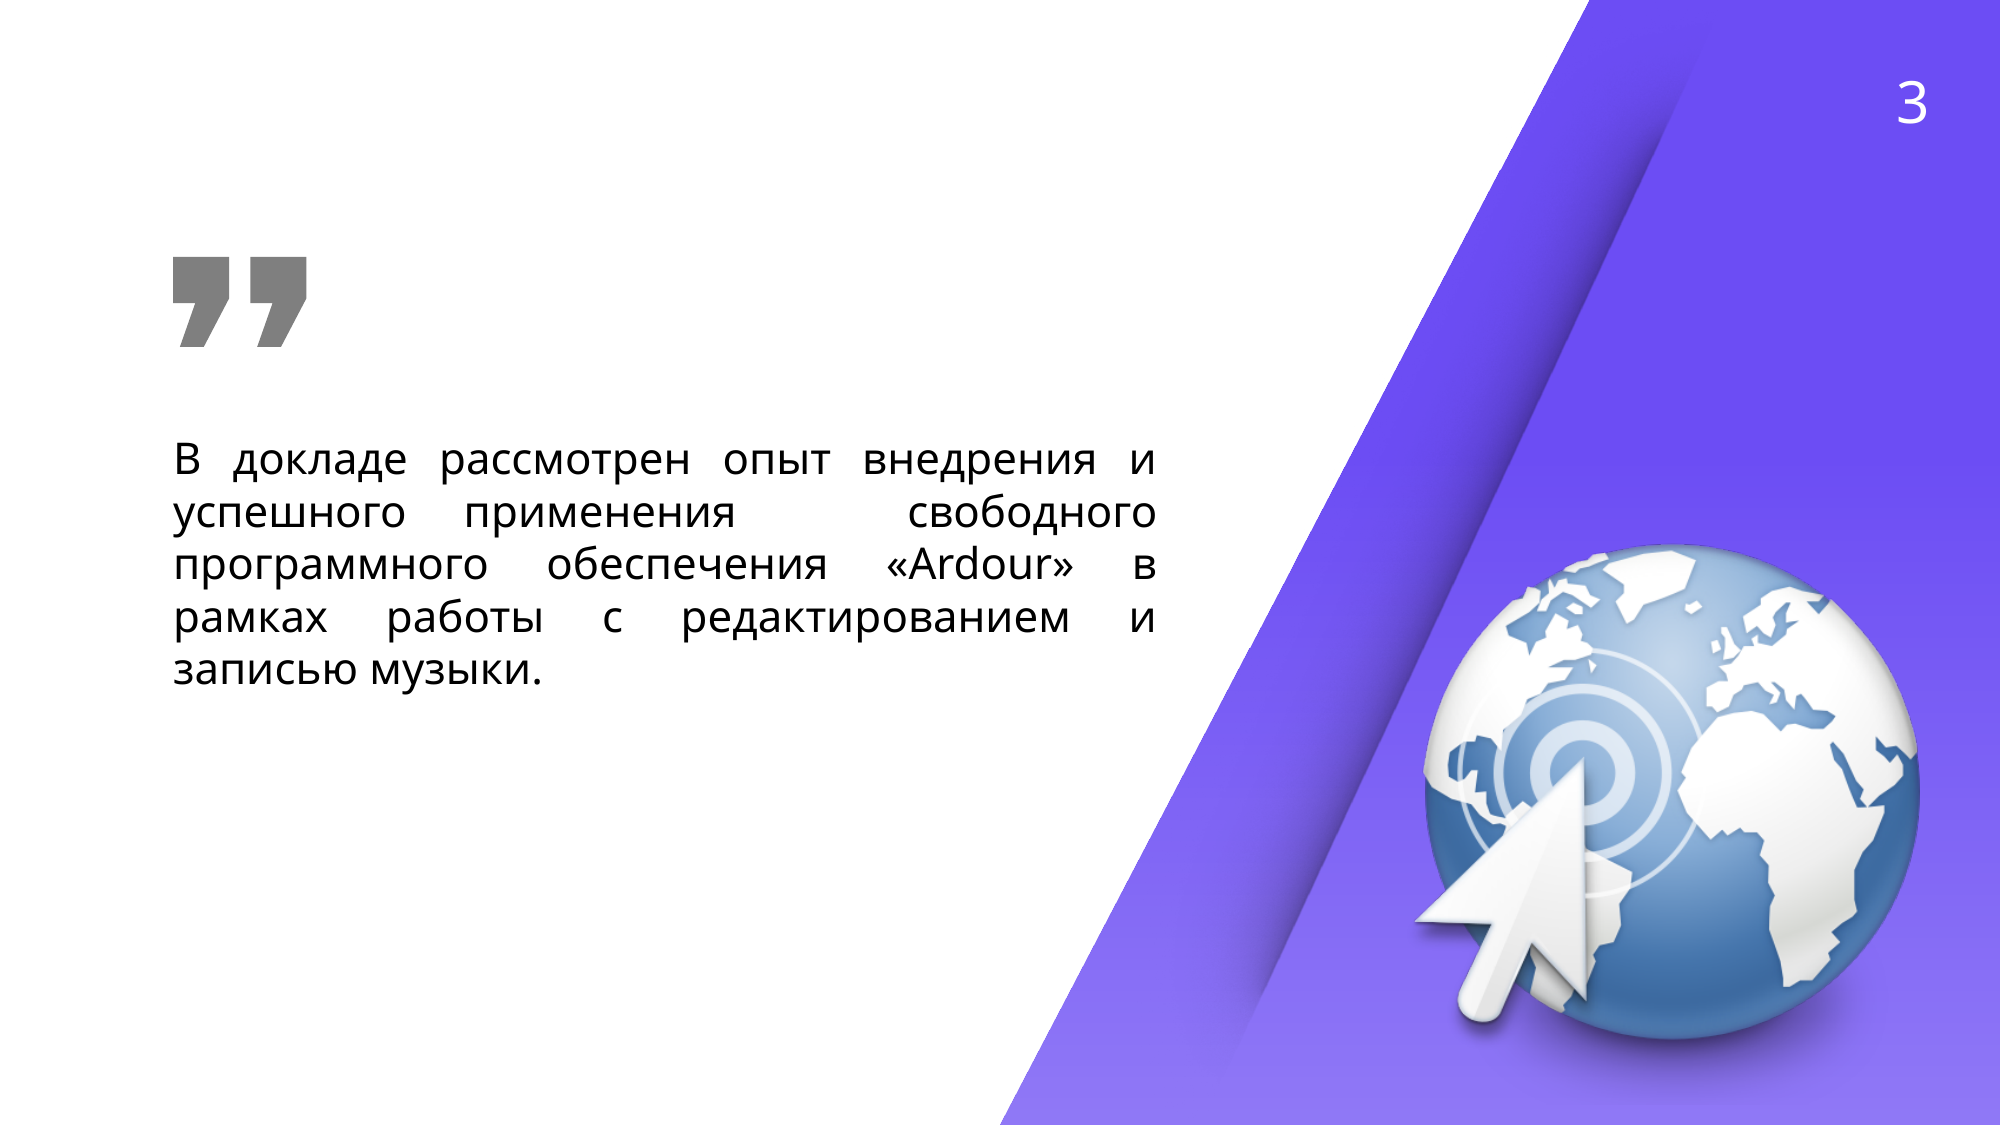

В докладе рассмотрен опыт внедрения и успешного применения свободного программного обеспечения «Ardour» в рамках работы с редактированием и записью музыки.